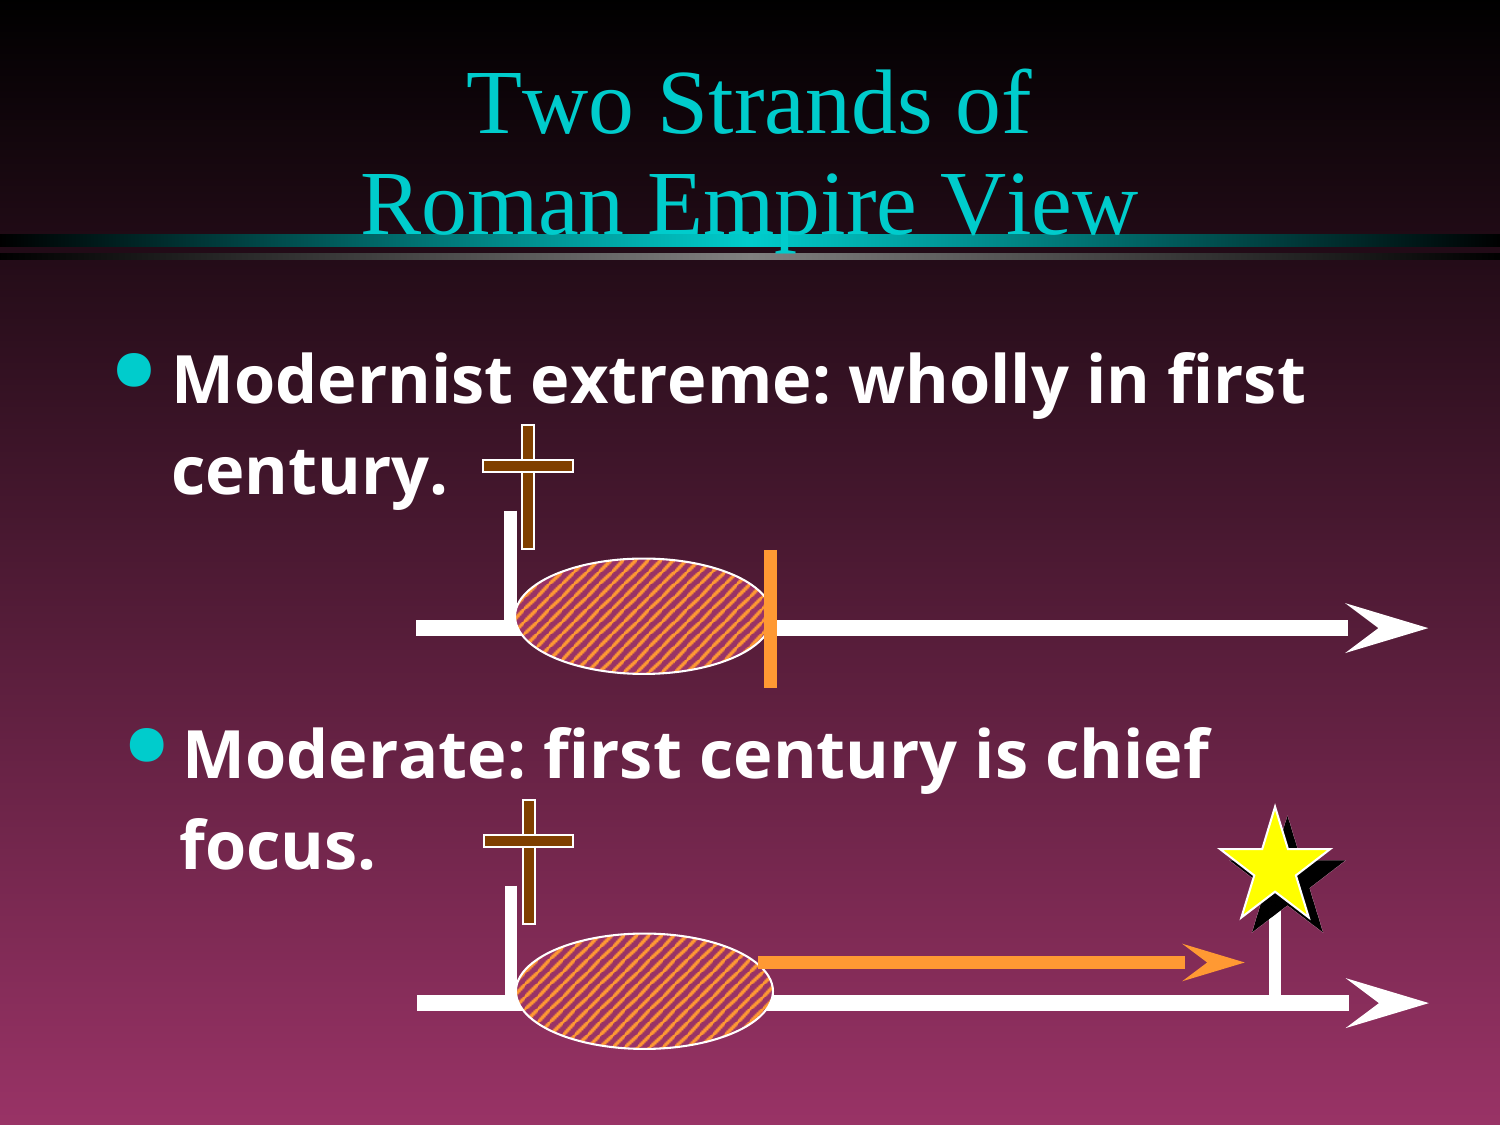

# Two Strands of Roman Empire View
Modernist extreme: wholly in first century.
 Moderate: first century is chief
 focus.